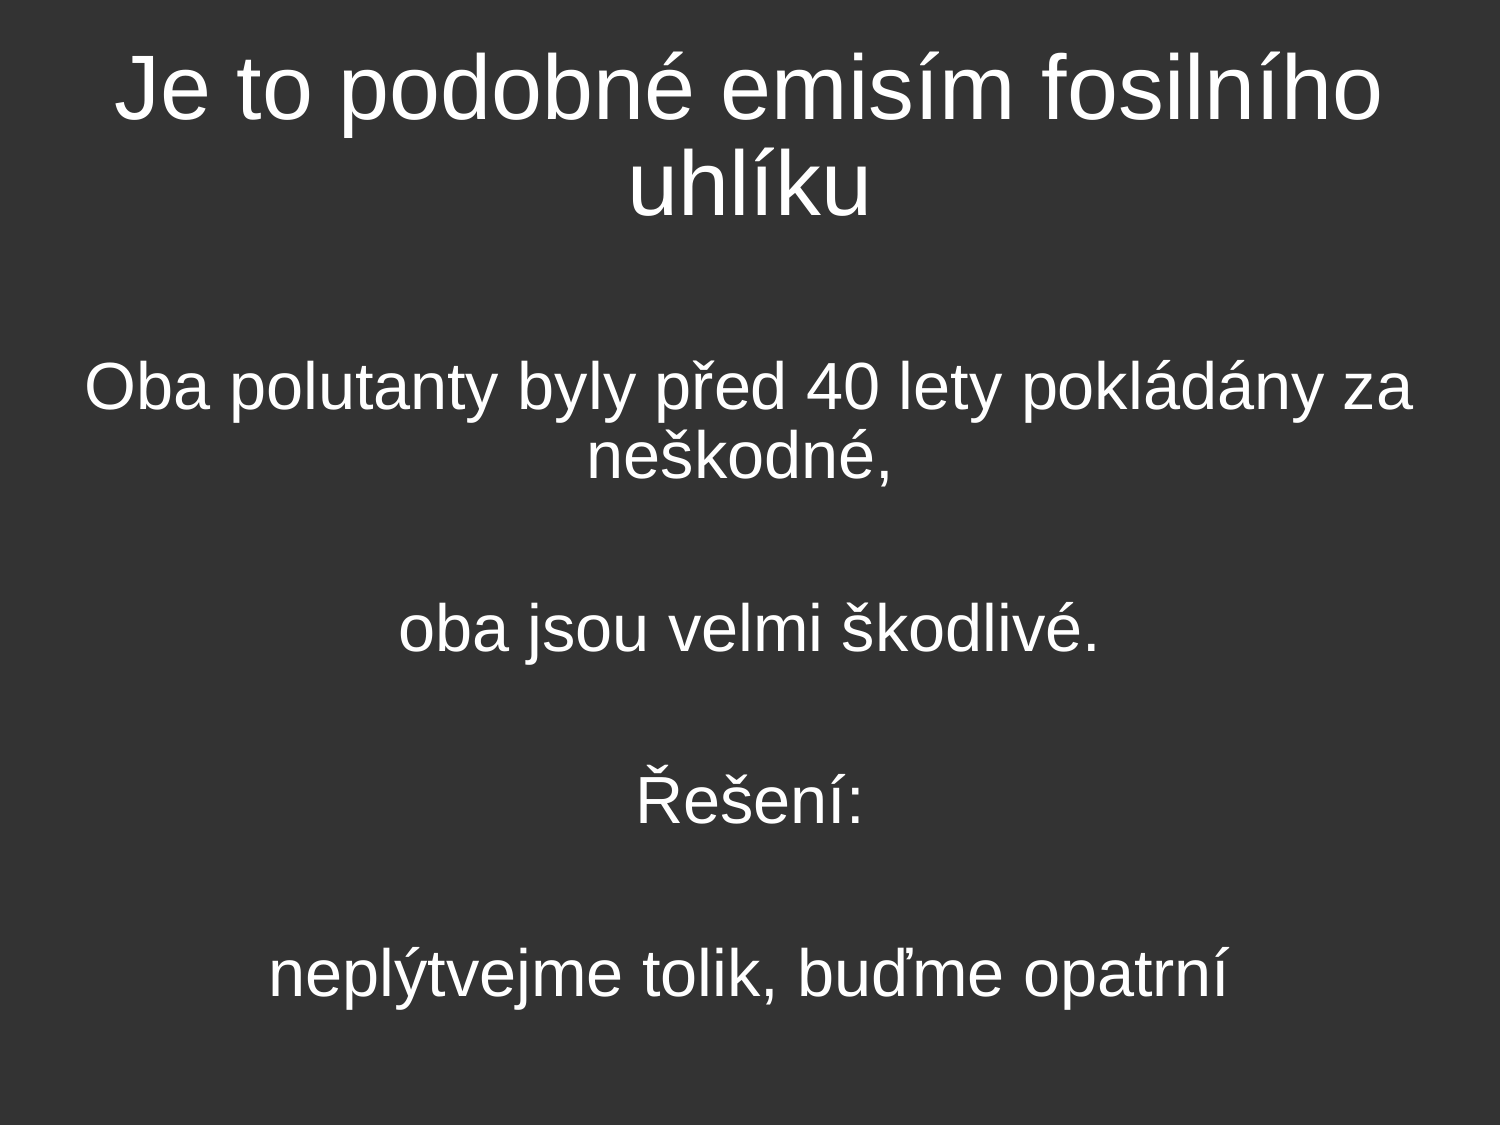

# Je to podobné emisím fosilního uhlíku
Oba polutanty byly před 40 lety pokládány za neškodné,
oba jsou velmi škodlivé.
Řešení:
neplýtvejme tolik, buďme opatrní